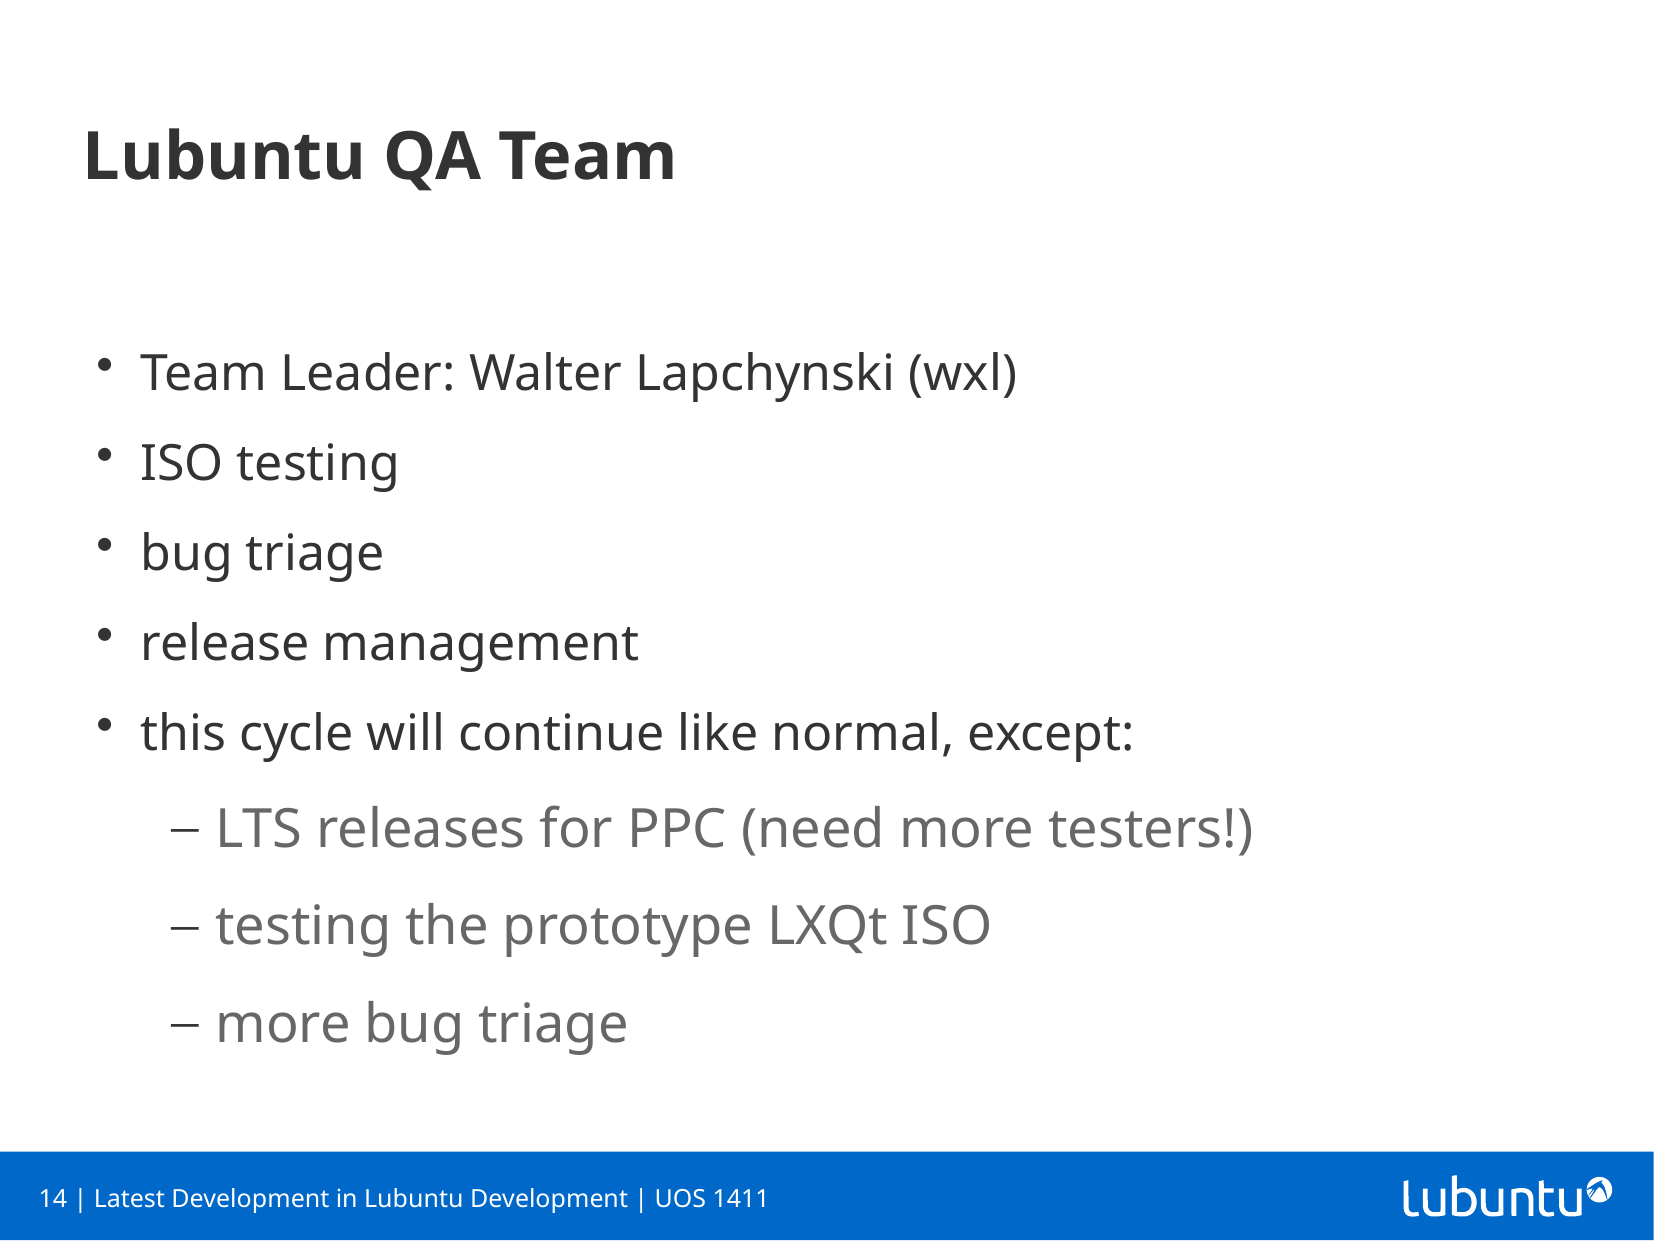

# Lubuntu QA Team
Team Leader: Walter Lapchynski (wxl)
ISO testing
bug triage
release management
this cycle will continue like normal, except:
LTS releases for PPC (need more testers!)
testing the prototype LXQt ISO
more bug triage